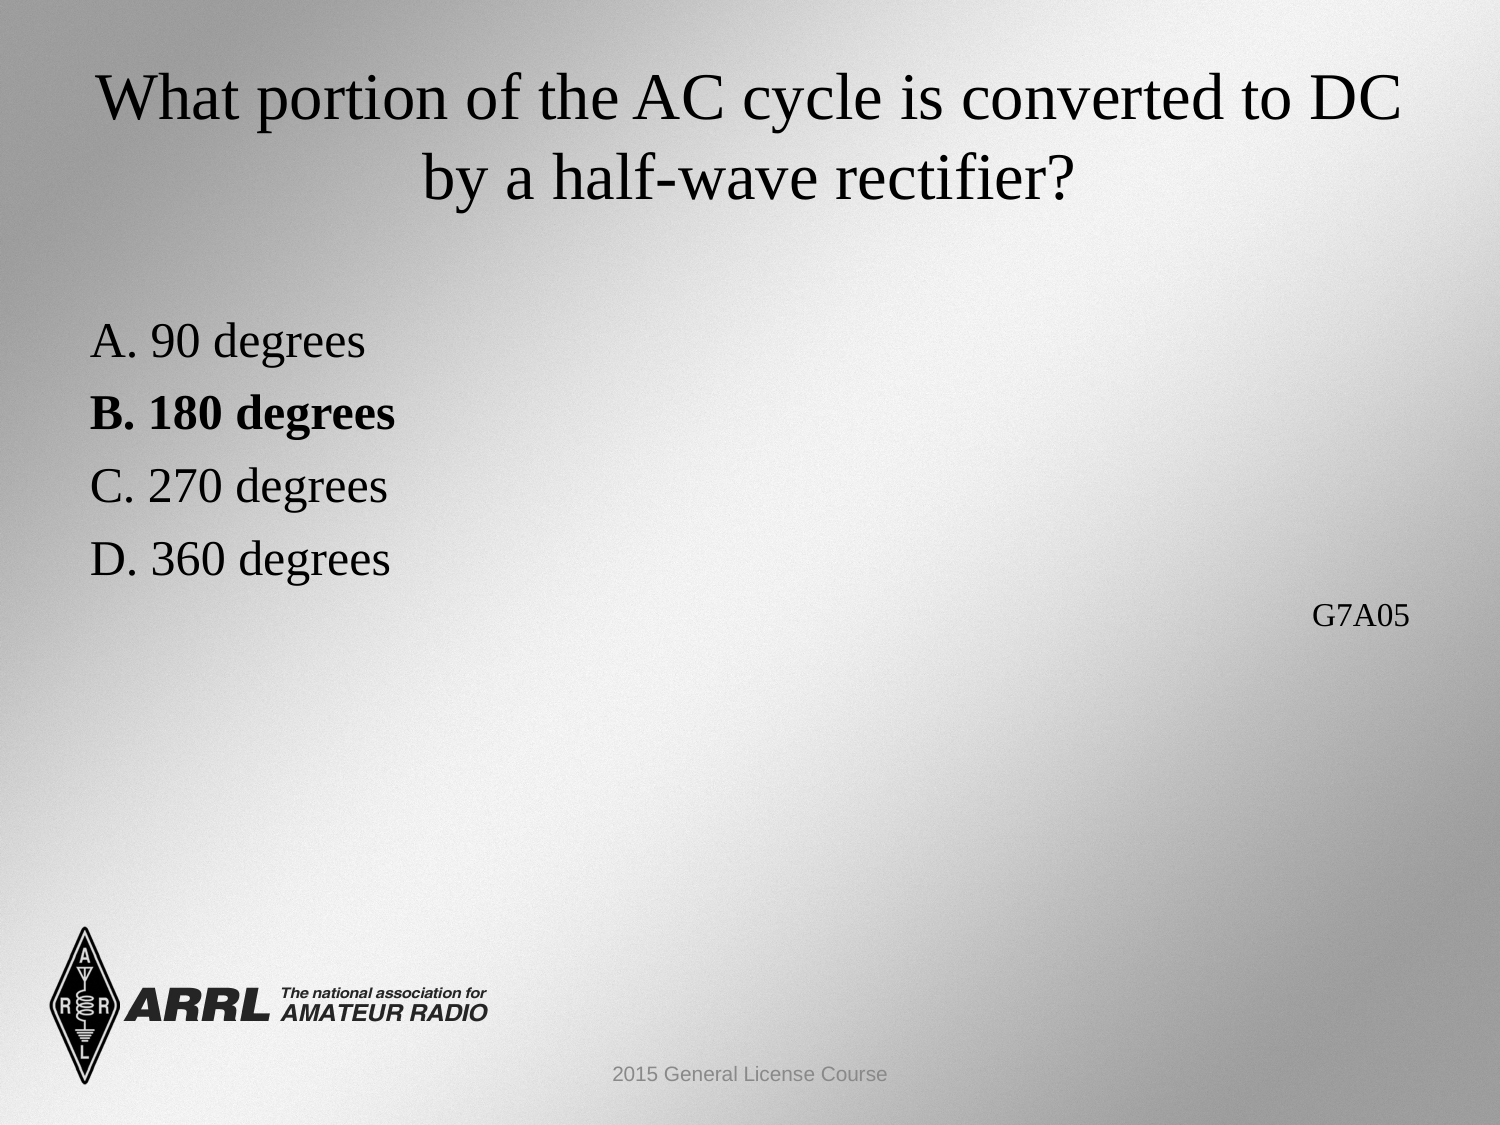

# What portion of the AC cycle is converted to DC by a half-wave rectifier?
A. 90 degrees
B. 180 degrees
C. 270 degrees
D. 360 degrees
 G7A05
2015 General License Course